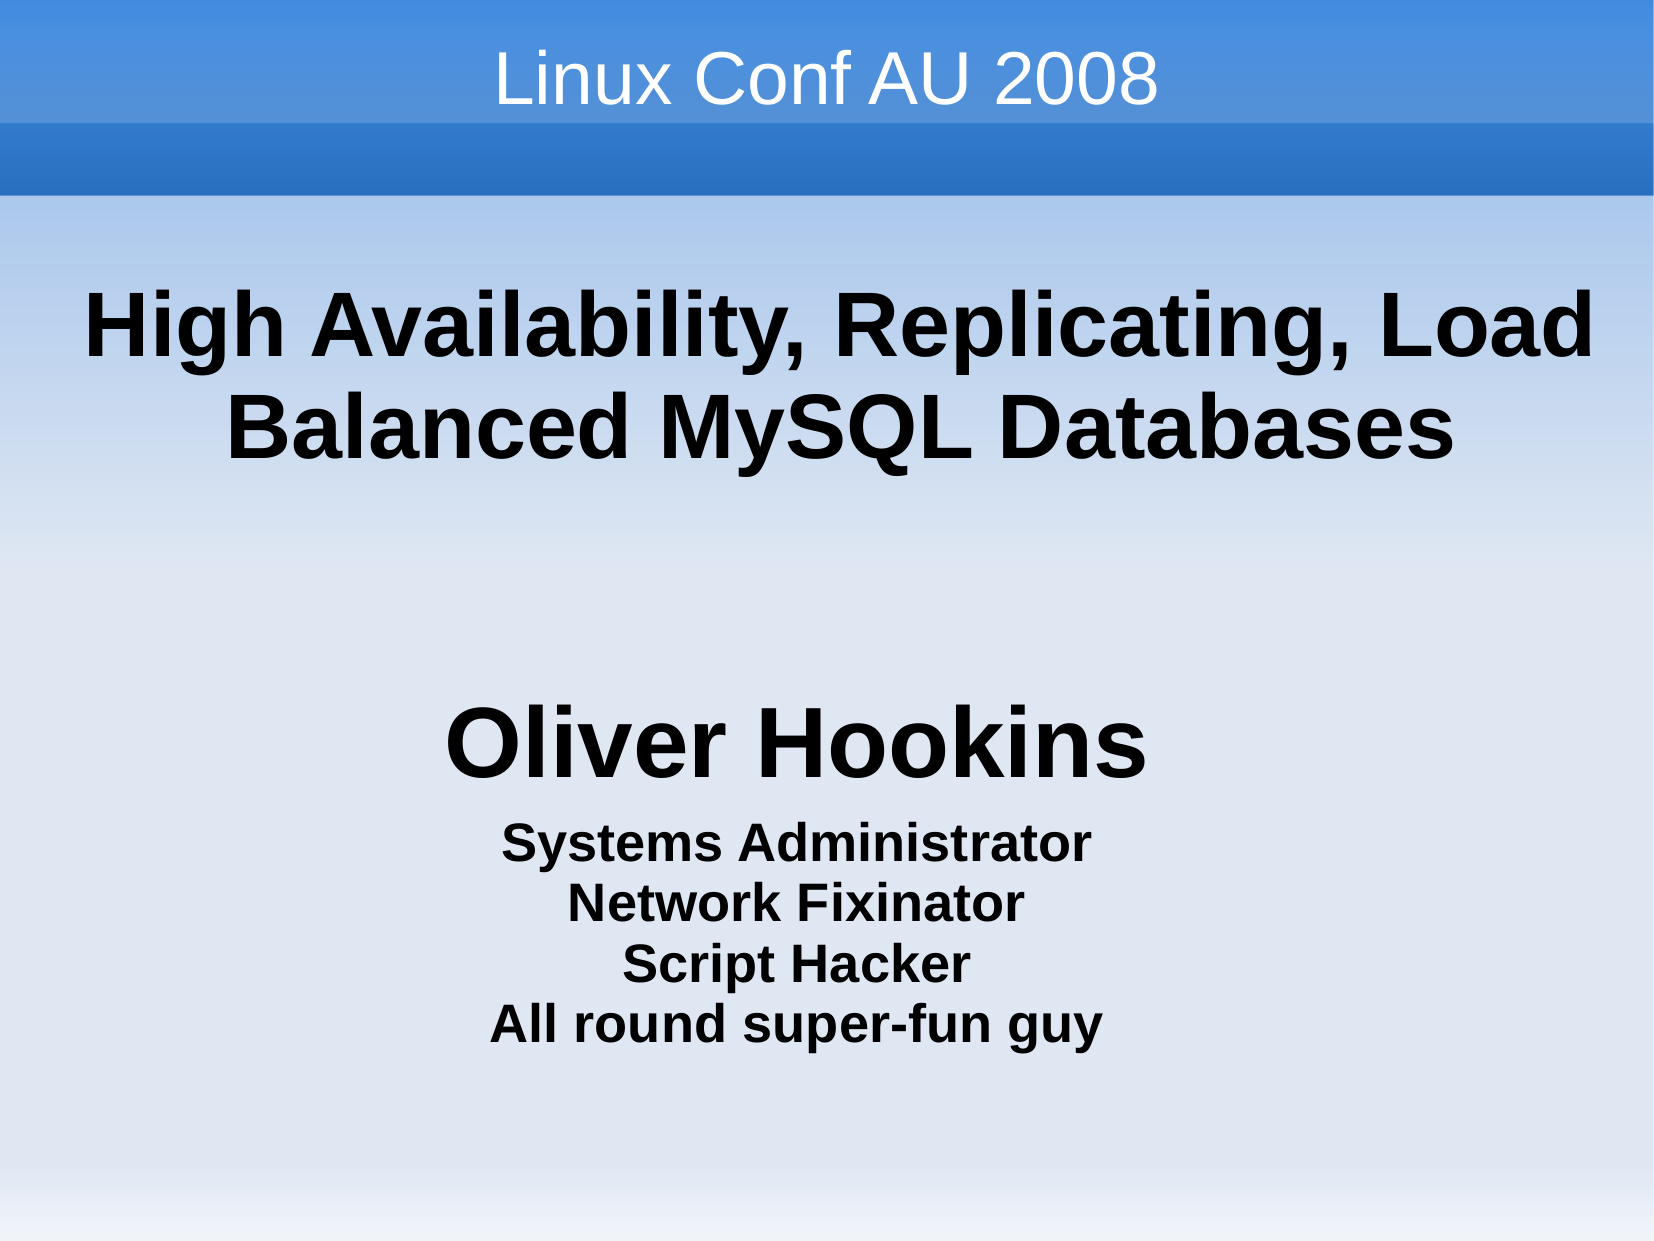

Linux Conf AU 2008
High Availability, Replicating, Load Balanced MySQL Databases
Oliver Hookins
Systems Administrator
Network Fixinator
Script Hacker
All round super-fun guy